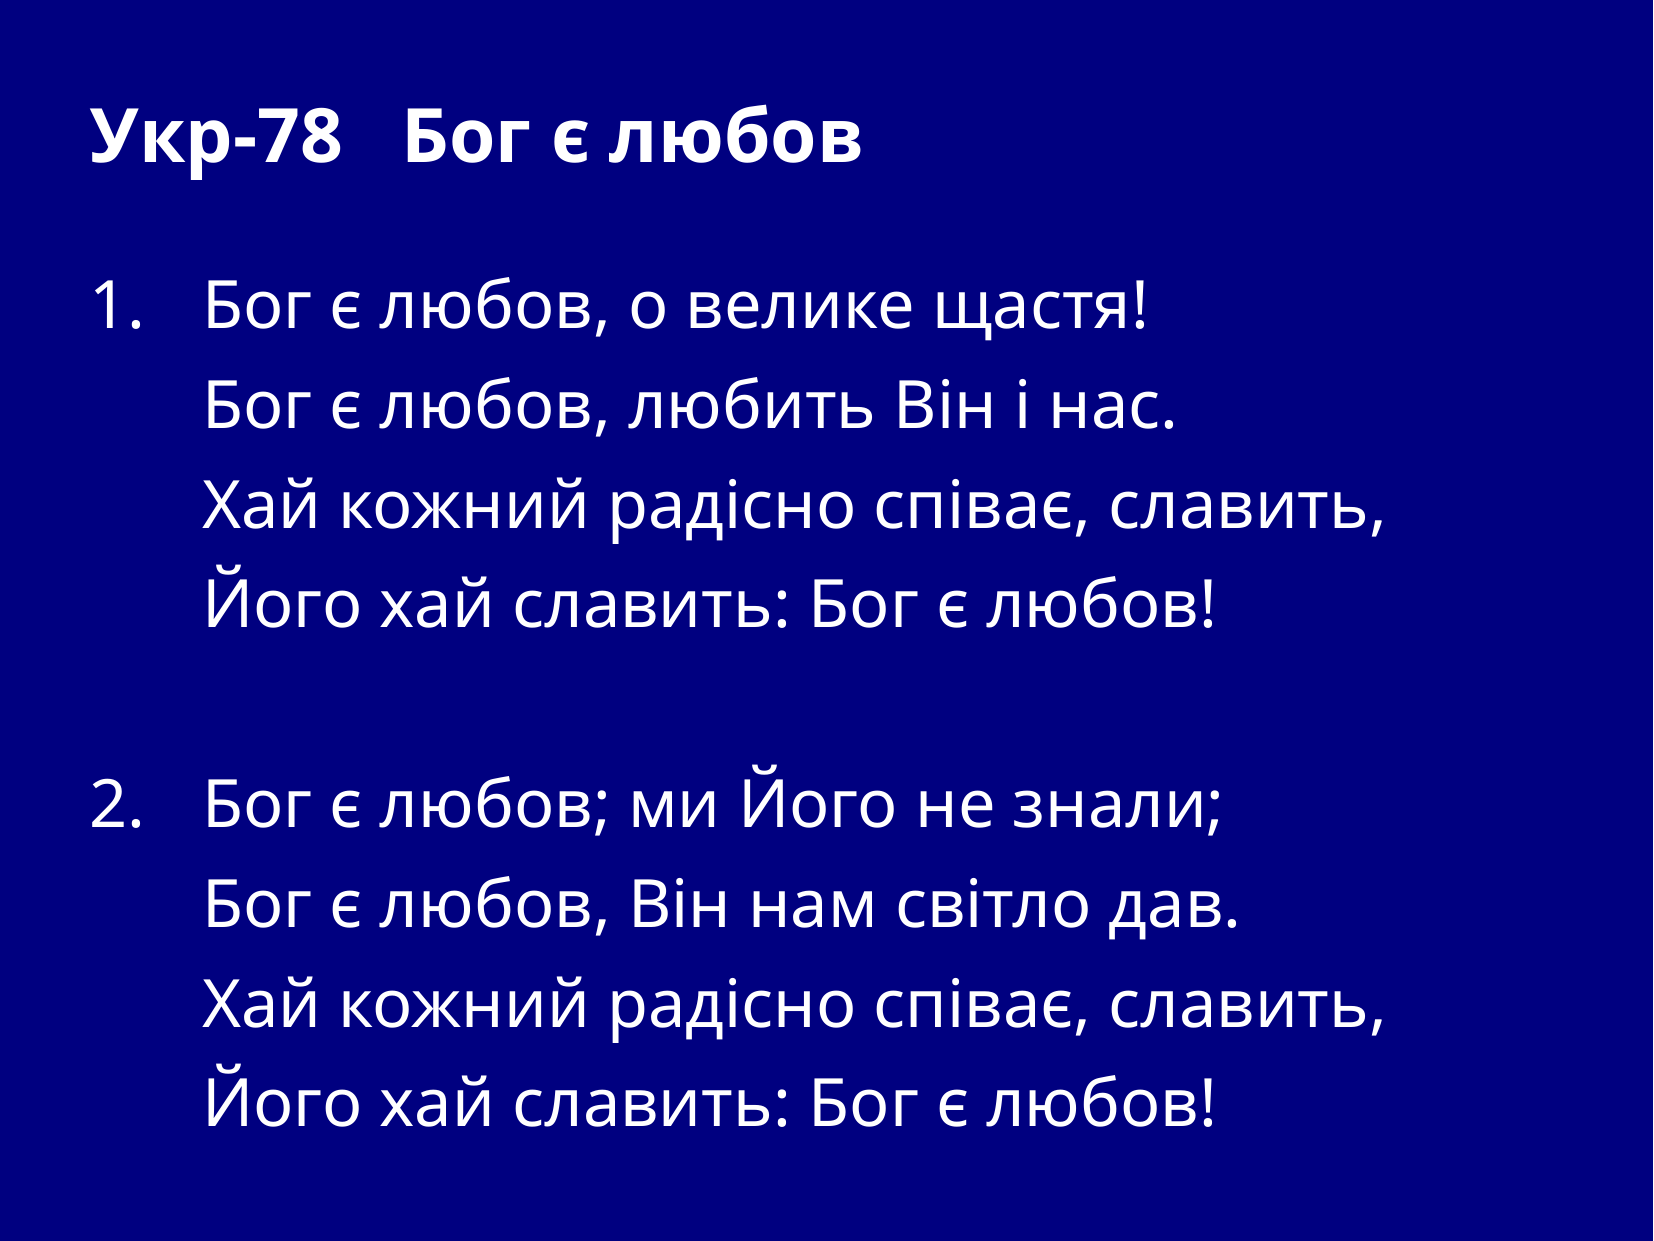

Укр-78 Бог є любов
1.	Бог є любов, о велике щастя!
	Бог є любов, любить Він і нас.
	Хай кожний радісно співає, славить,
	Його хай славить: Бог є любов!
2.	Бог є любов; ми Його не знали;
	Бог є любов, Він нам світло дав.
	Хай кожний радісно співає, славить,
	Його хай славить: Бог є любов!